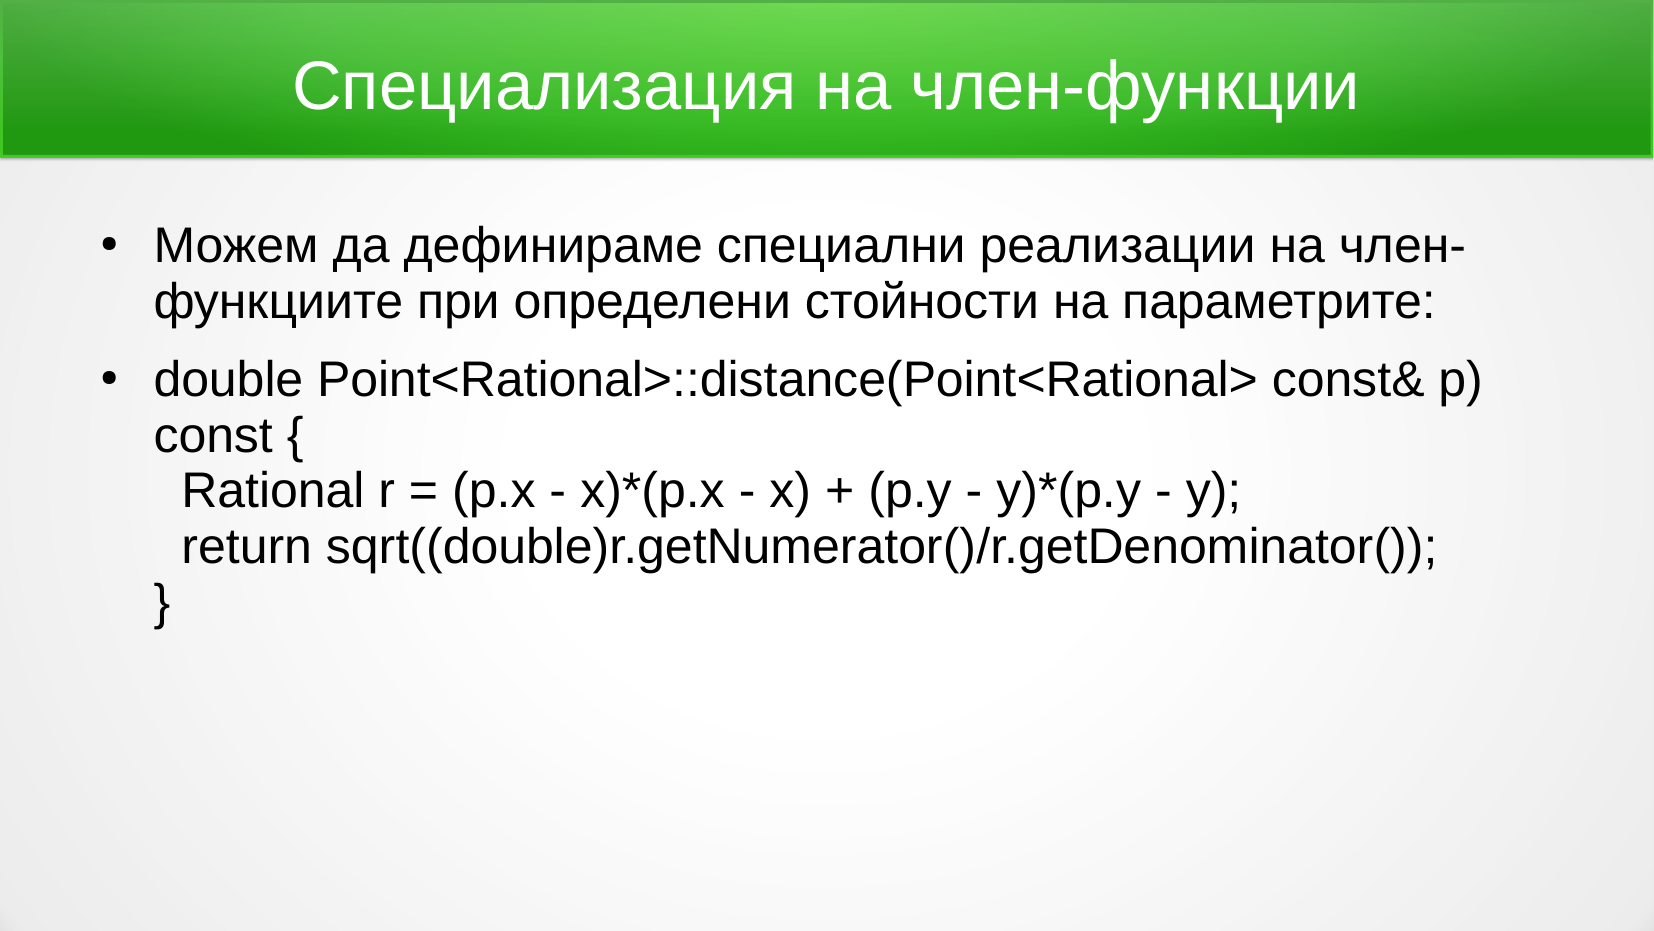

# Специализация на член-функции
Можем да дефинираме специални реализации на член-функциите при определени стойности на параметрите:
double Point<Rational>::distance(Point<Rational> const& p) const {
 Rational r = (p.x - x)*(p.x - x) + (p.y - y)*(p.y - y);
 return sqrt((double)r.getNumerator()/r.getDenominator());
}